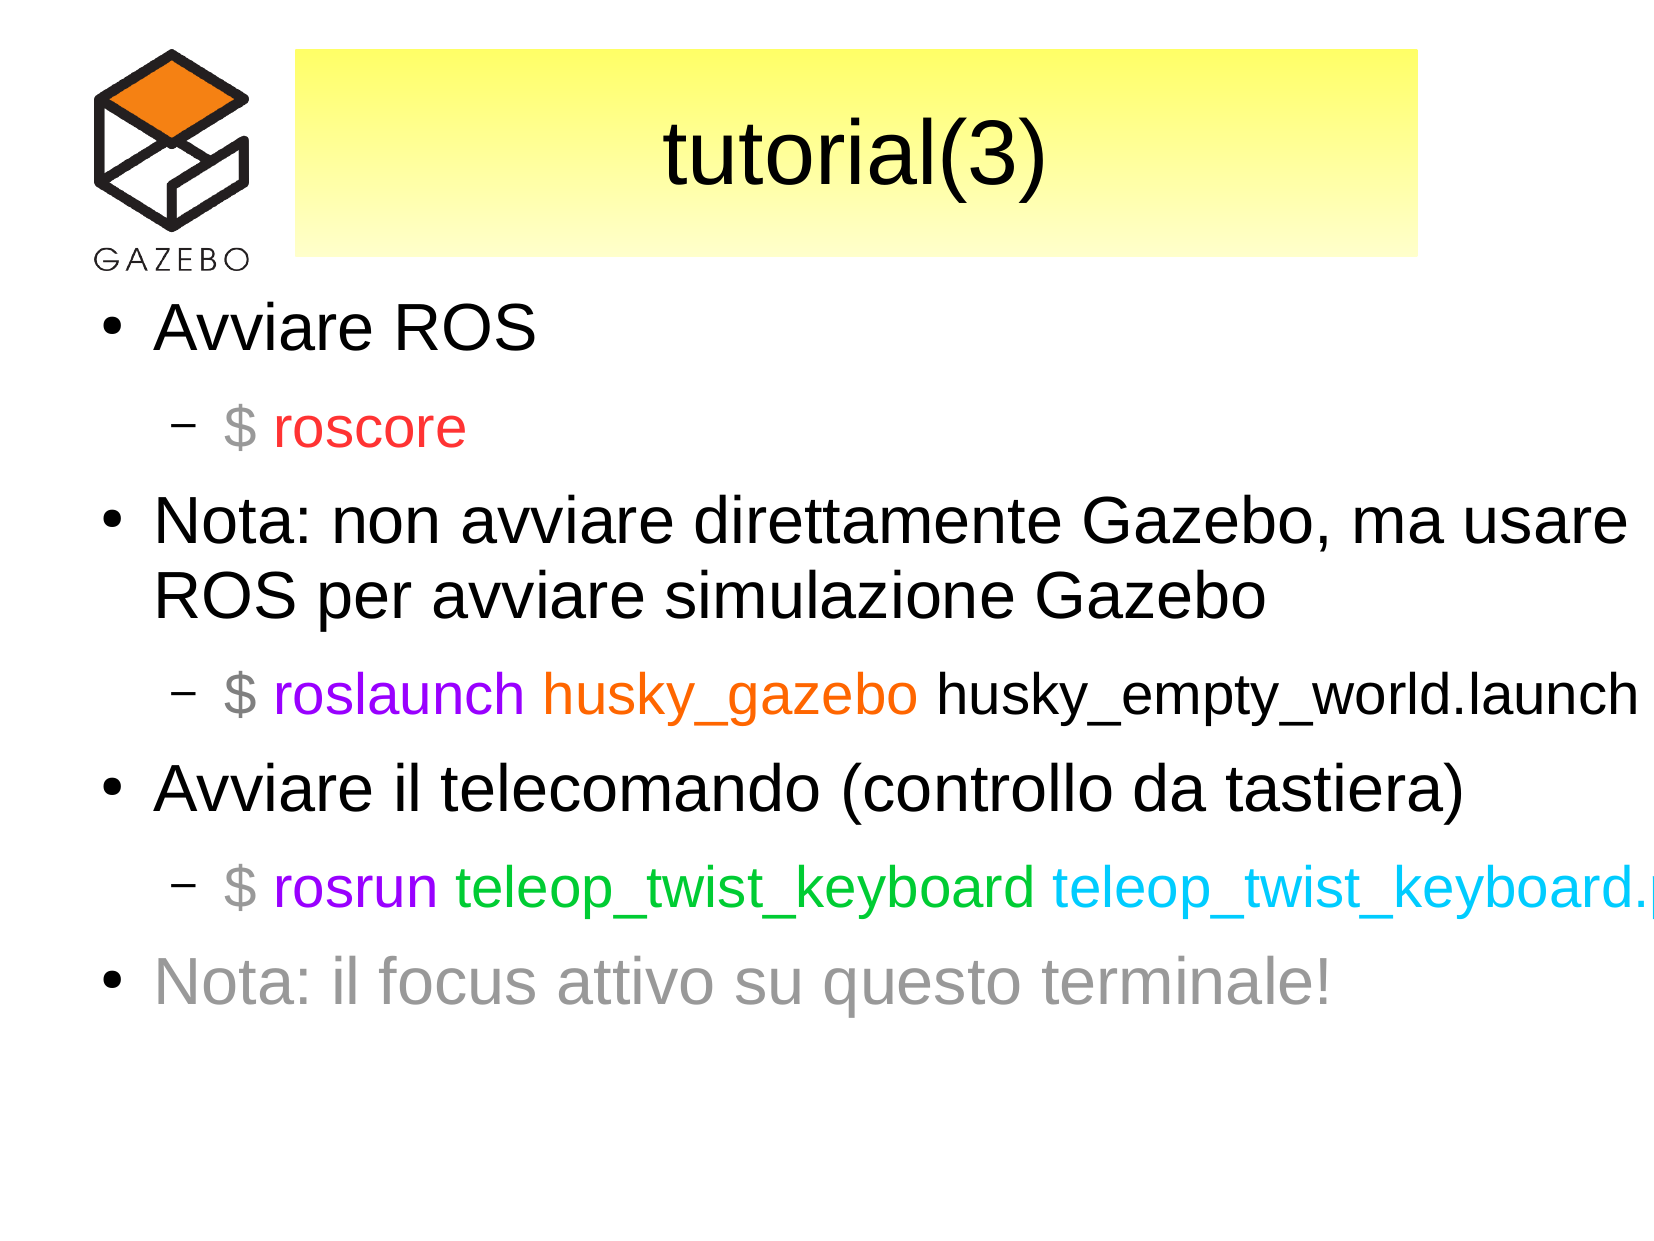

# tutorial(3)
Avviare ROS
$ roscore
Nota: non avviare direttamente Gazebo, ma usare ROS per avviare simulazione Gazebo
$ roslaunch husky_gazebo husky_empty_world.launch
Avviare il telecomando (controllo da tastiera)
$ rosrun teleop_twist_keyboard teleop_twist_keyboard.py
Nota: il focus attivo su questo terminale!